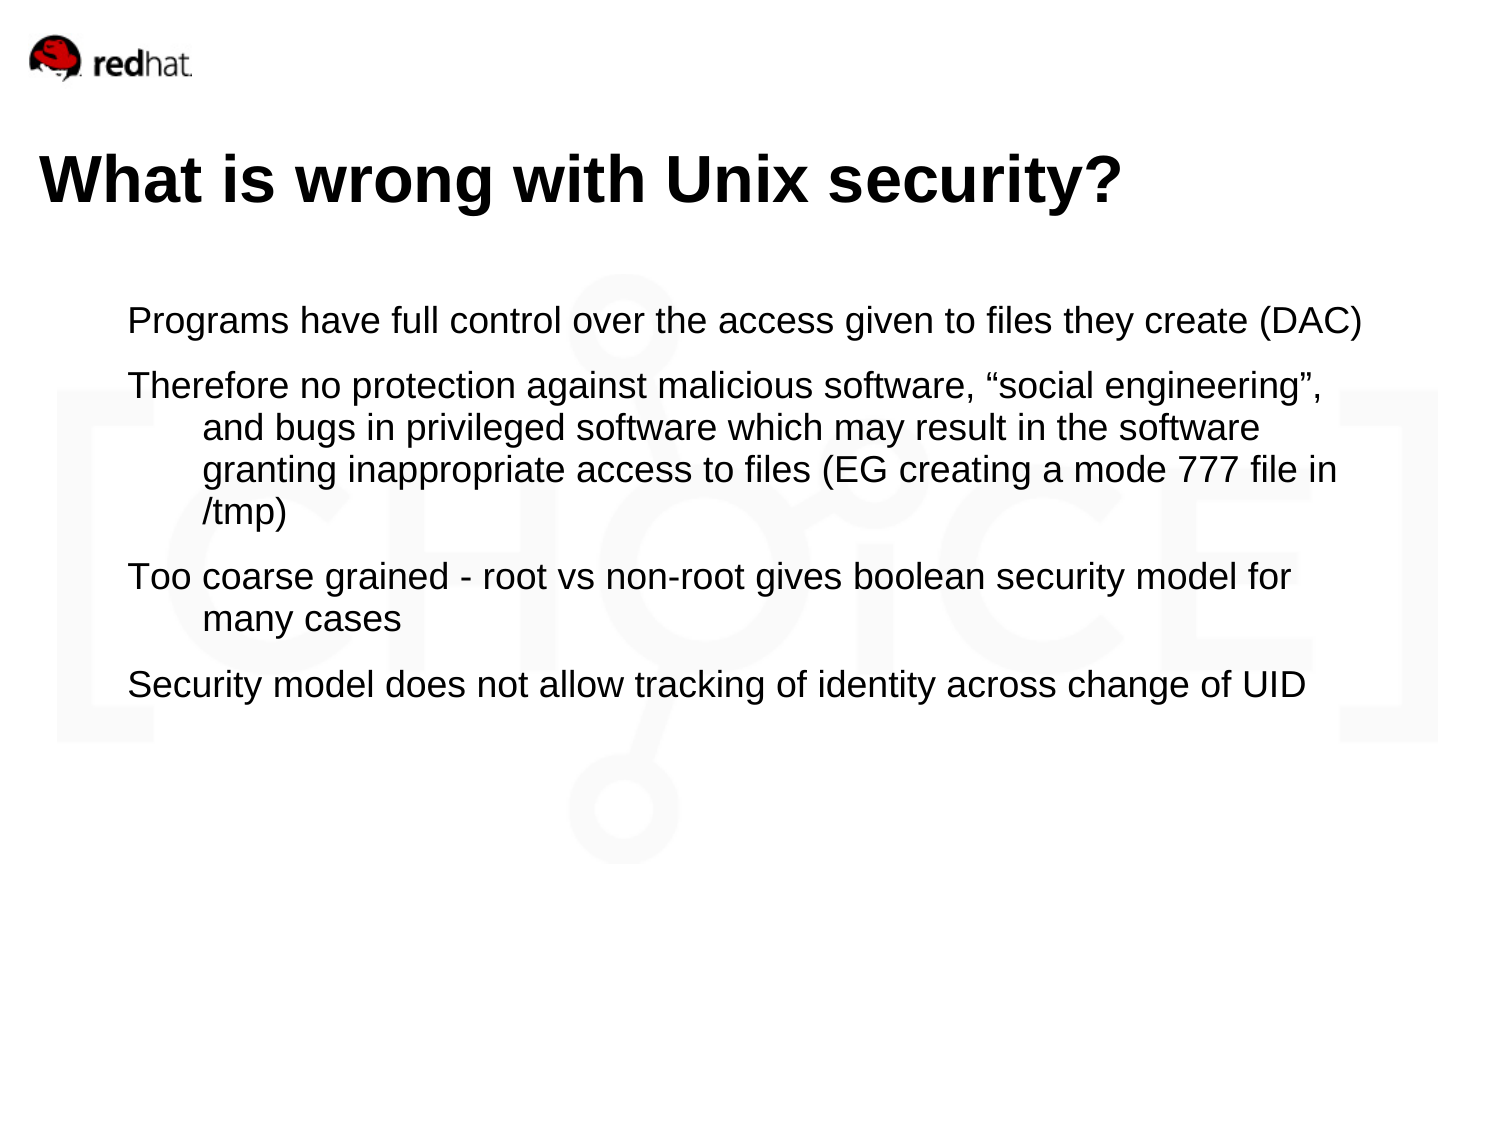

# What is wrong with Unix security?
Programs have full control over the access given to files they create (DAC)
Therefore no protection against malicious software, “social engineering”, and bugs in privileged software which may result in the software granting inappropriate access to files (EG creating a mode 777 file in /tmp)
Too coarse grained - root vs non-root gives boolean security model for many cases
Security model does not allow tracking of identity across change of UID